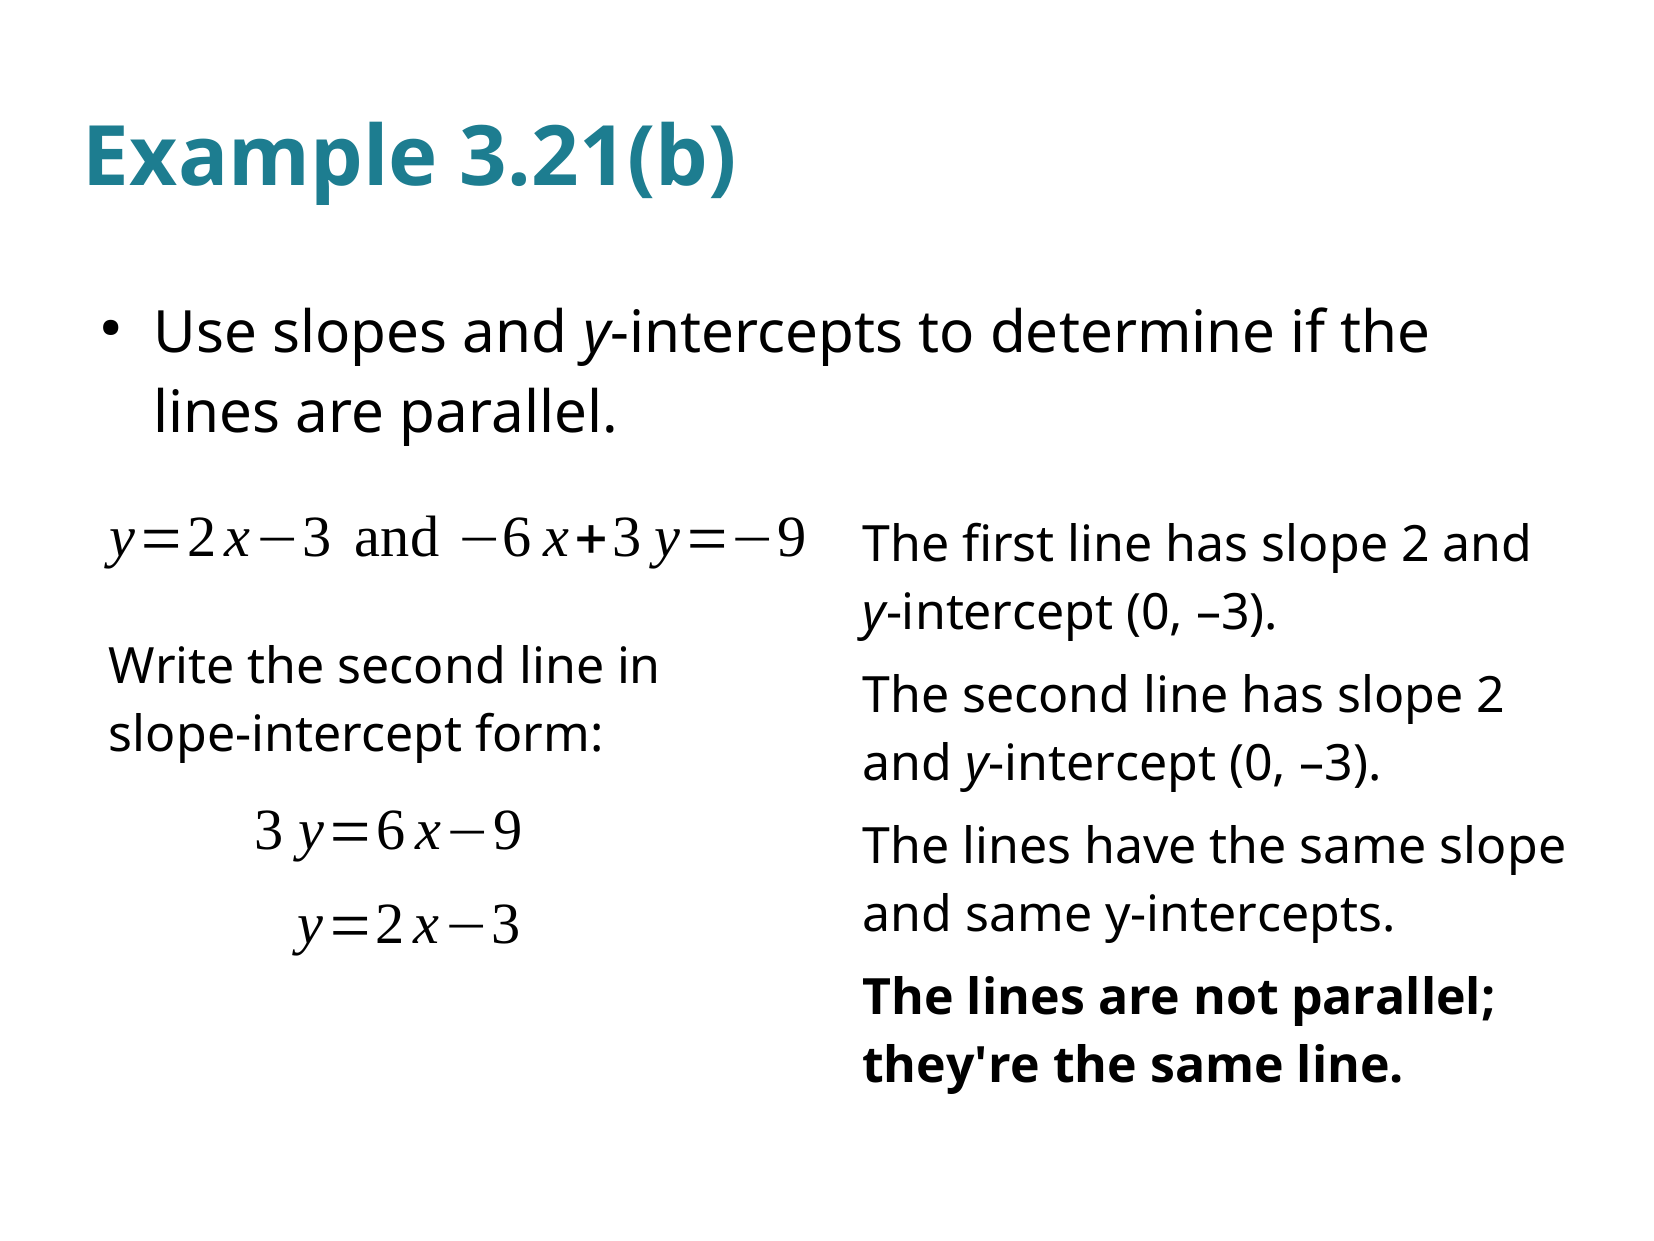

# Example 3.21(b)
Use slopes and y-intercepts to determine if the lines are parallel.
The first line has slope 2 and y-intercept (0, –3).
The second line has slope 2 and y-intercept (0, –3).
The lines have the same slope and same y-intercepts.
The lines are not parallel; they're the same line.
Write the second line in slope-intercept form: